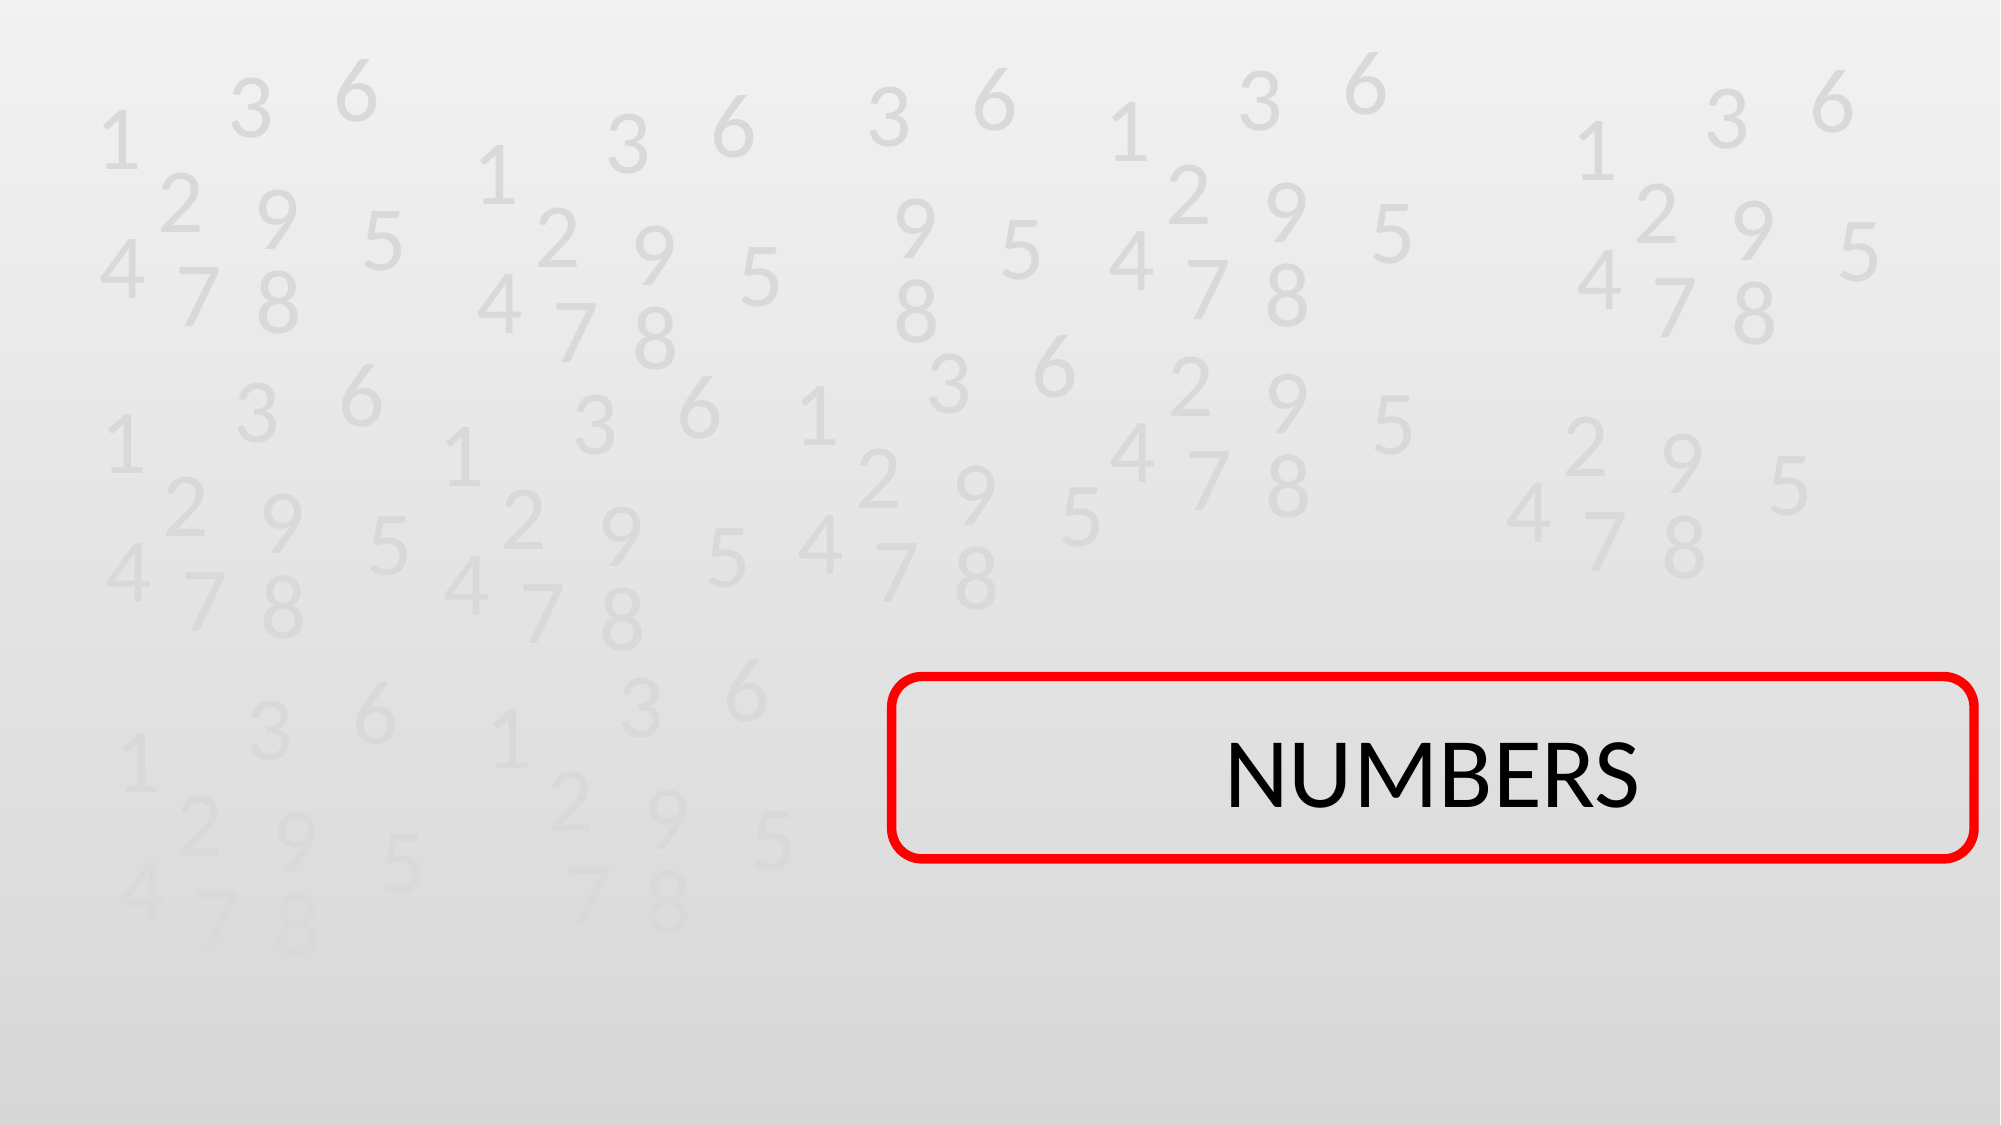

6
6
3
6
6
3
3
3
6
1
1
3
1
1
2
2
9
2
9
9
9
5
2
5
5
5
9
4
4
5
4
7
8
7
8
4
7
8
8
7
8
6
3
2
6
9
6
3
1
5
3
1
2
4
1
9
2
7
5
8
9
2
4
5
2
9
9
7
4
5
8
5
4
7
8
4
7
8
7
8
6
3
6
3
1
NUMBERS
1
2
9
2
5
9
5
4
7
8
7
8
4